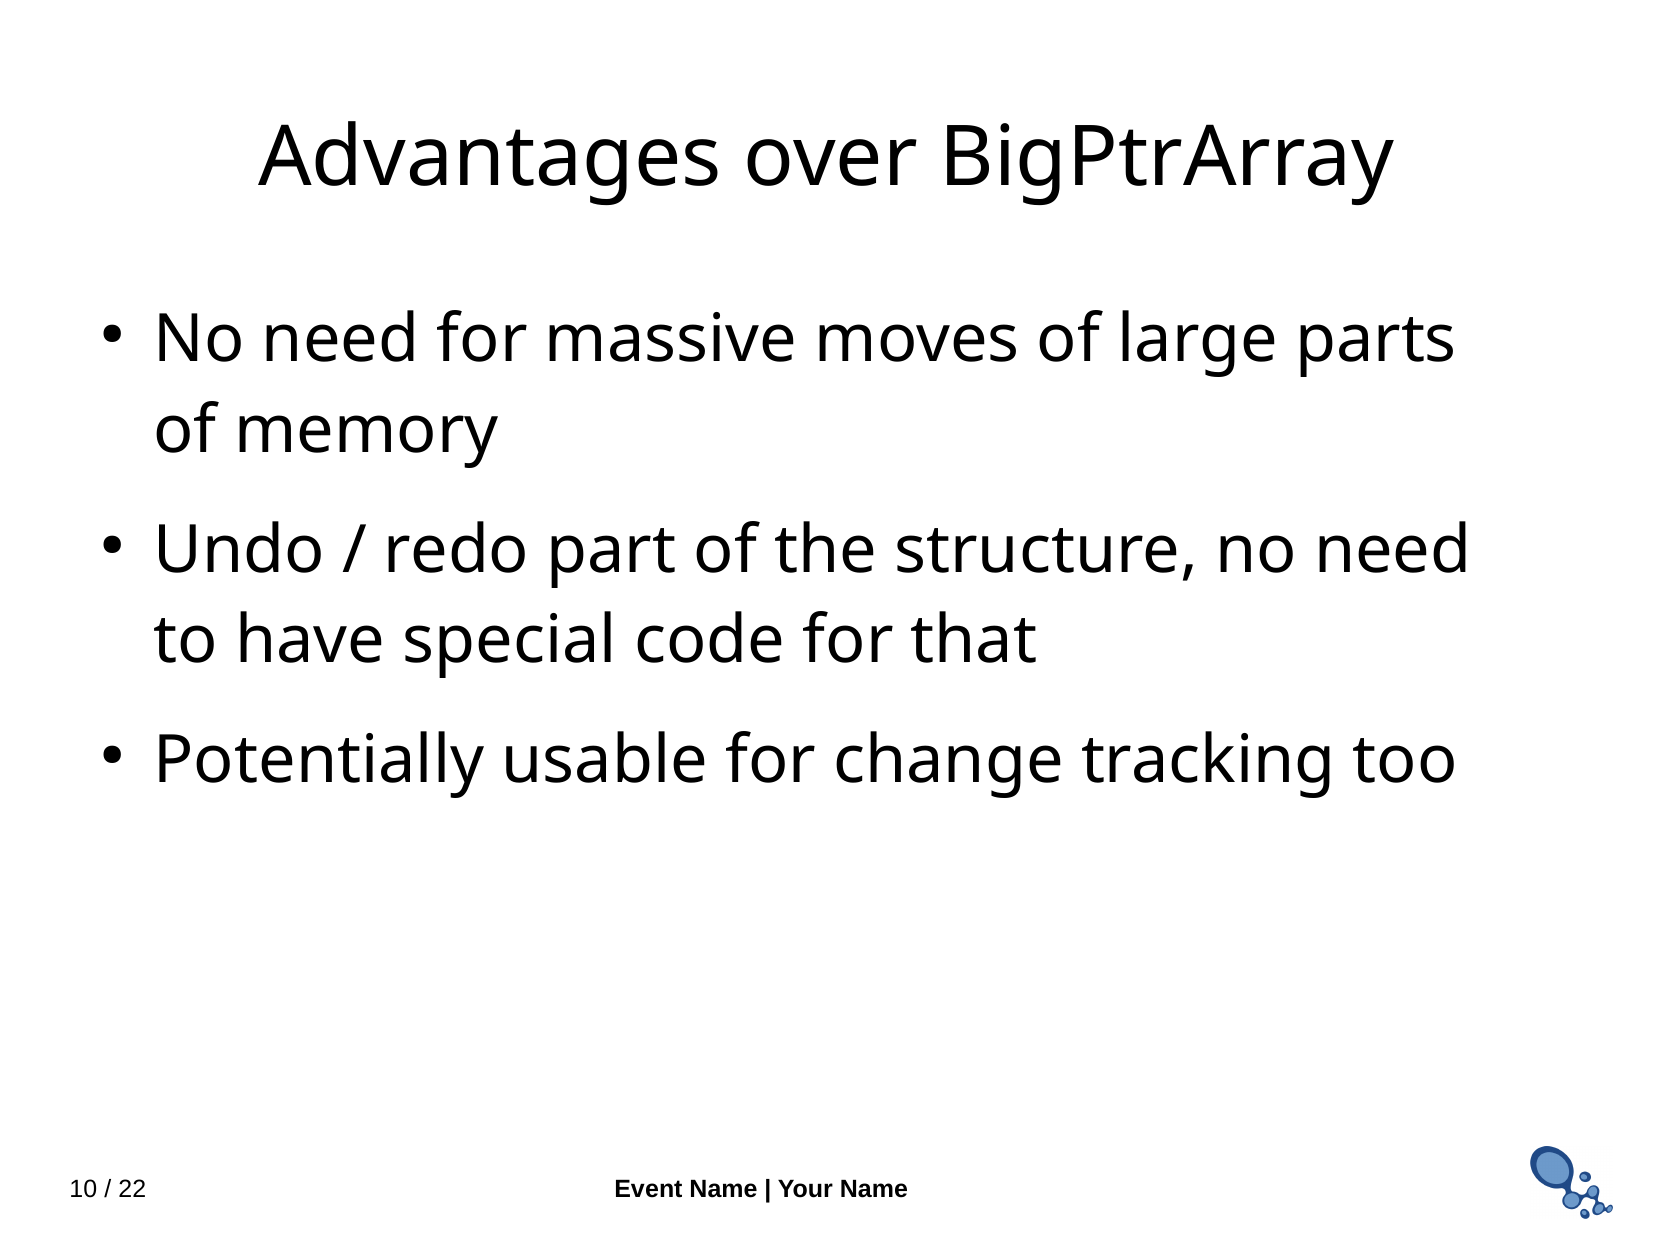

# Advantages over BigPtrArray
No need for massive moves of large parts of memory
Undo / redo part of the structure, no need to have special code for that
Potentially usable for change tracking too